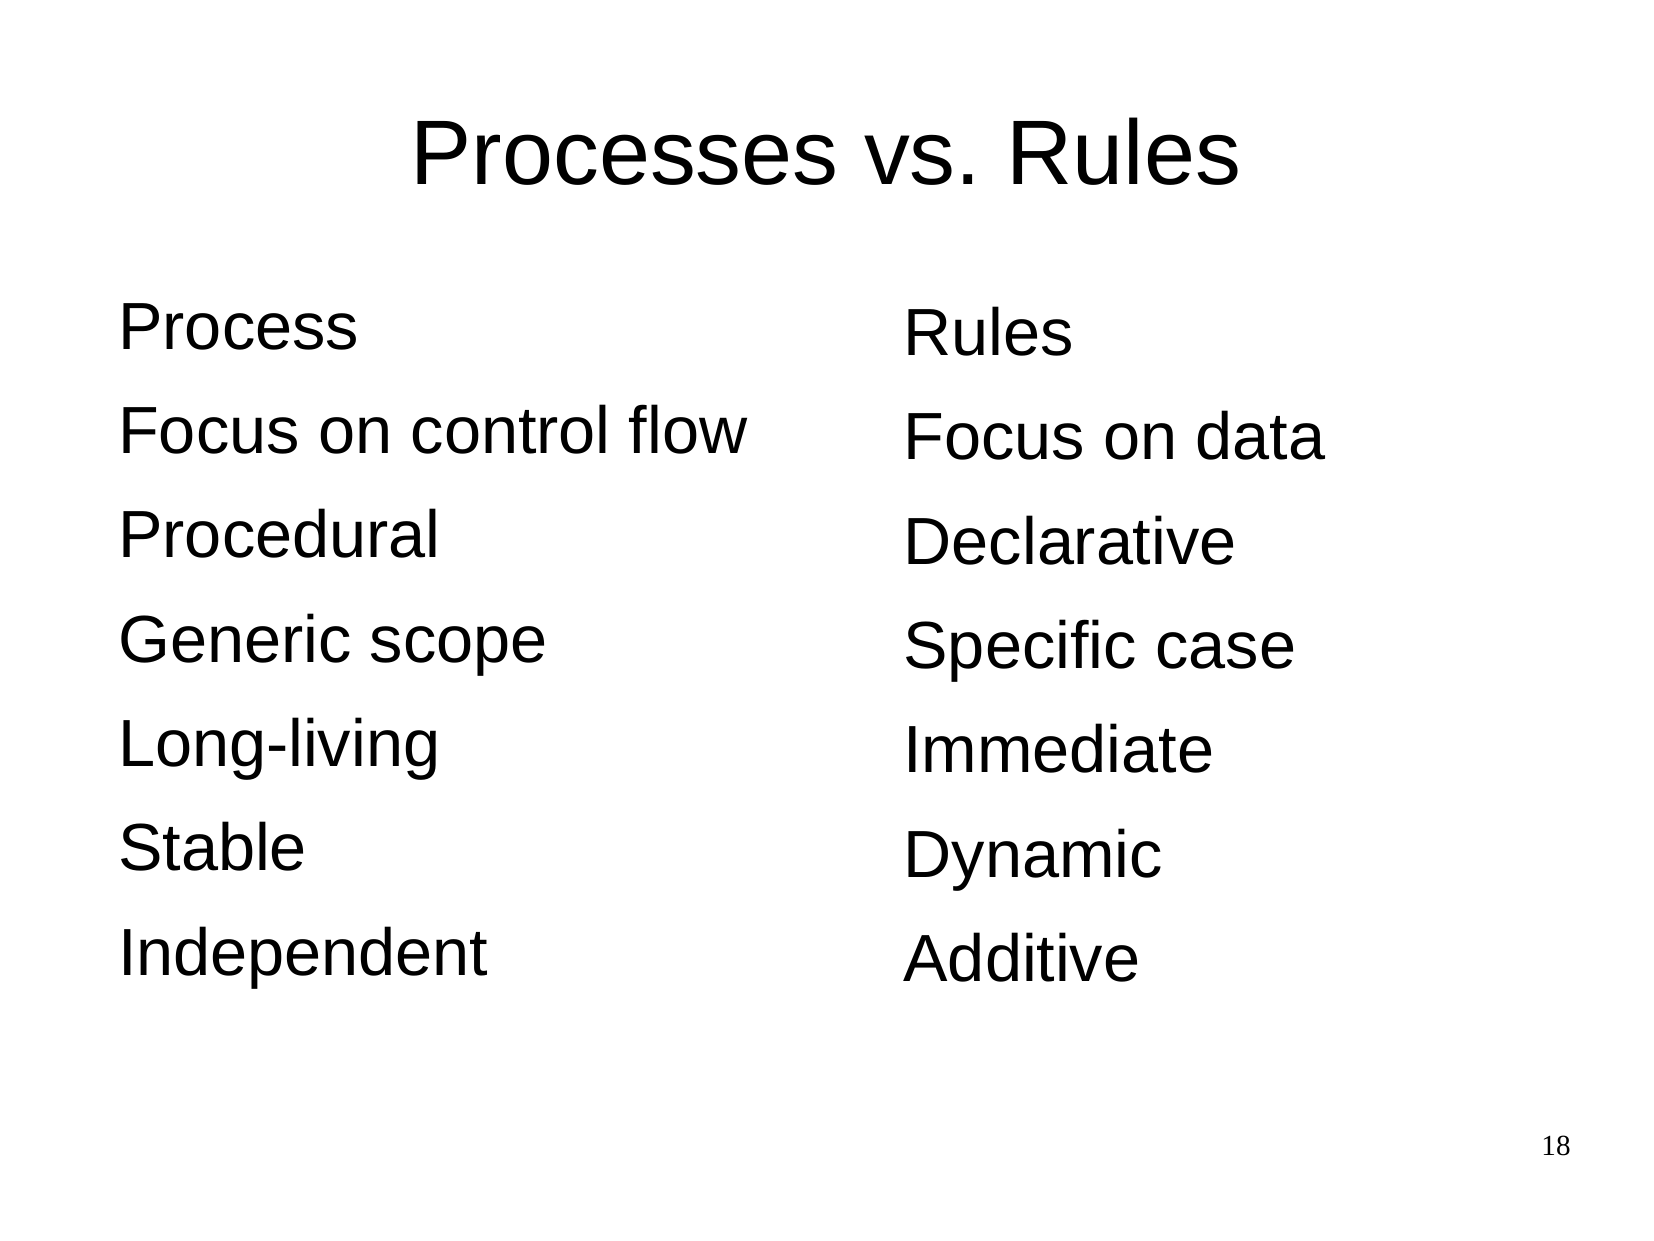

# Processes vs. Rules
Process
Focus on control flow
Procedural
Generic scope
Long-living
Stable
Independent
Rules
Focus on data
Declarative
Specific case
Immediate
Dynamic
Additive
18